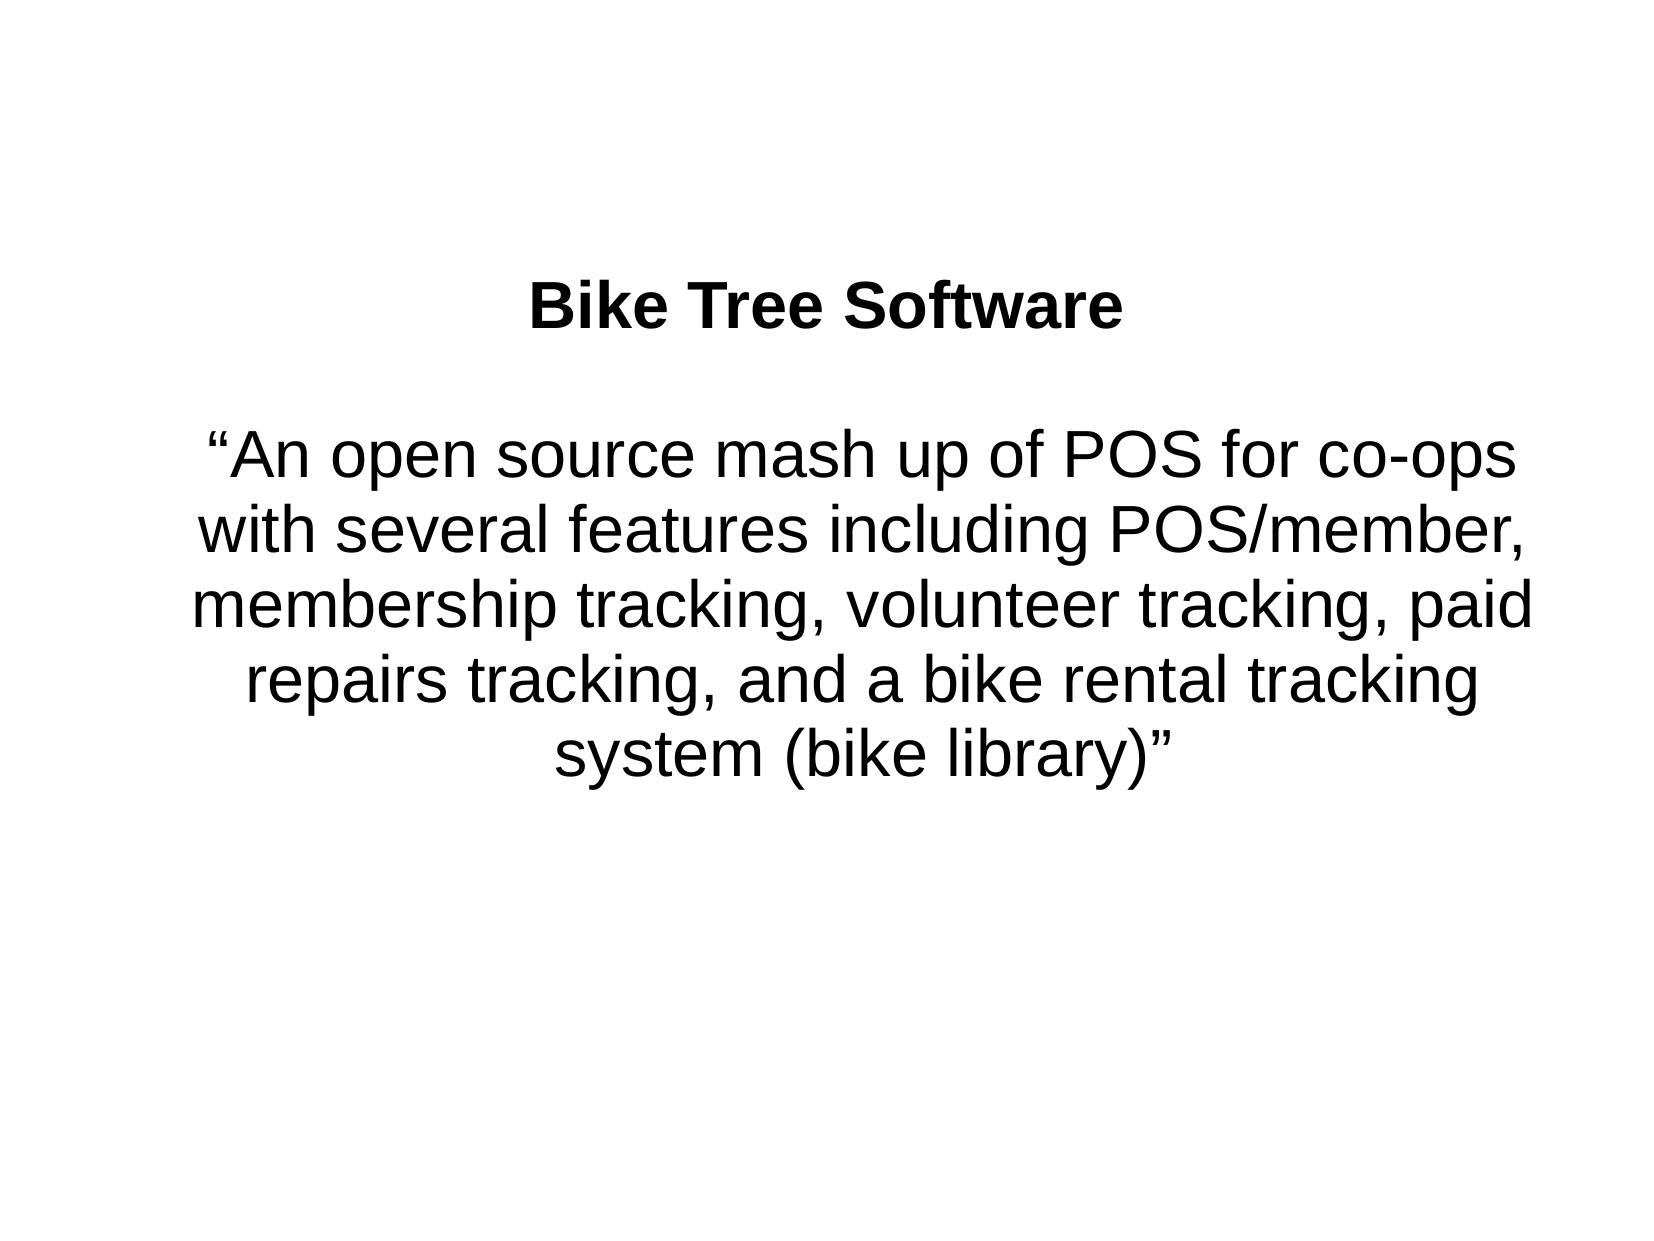

# Bike Tree Software
“An open source mash up of POS for co-ops with several features including POS/member, membership tracking, volunteer tracking, paid repairs tracking, and a bike rental tracking system (bike library)”